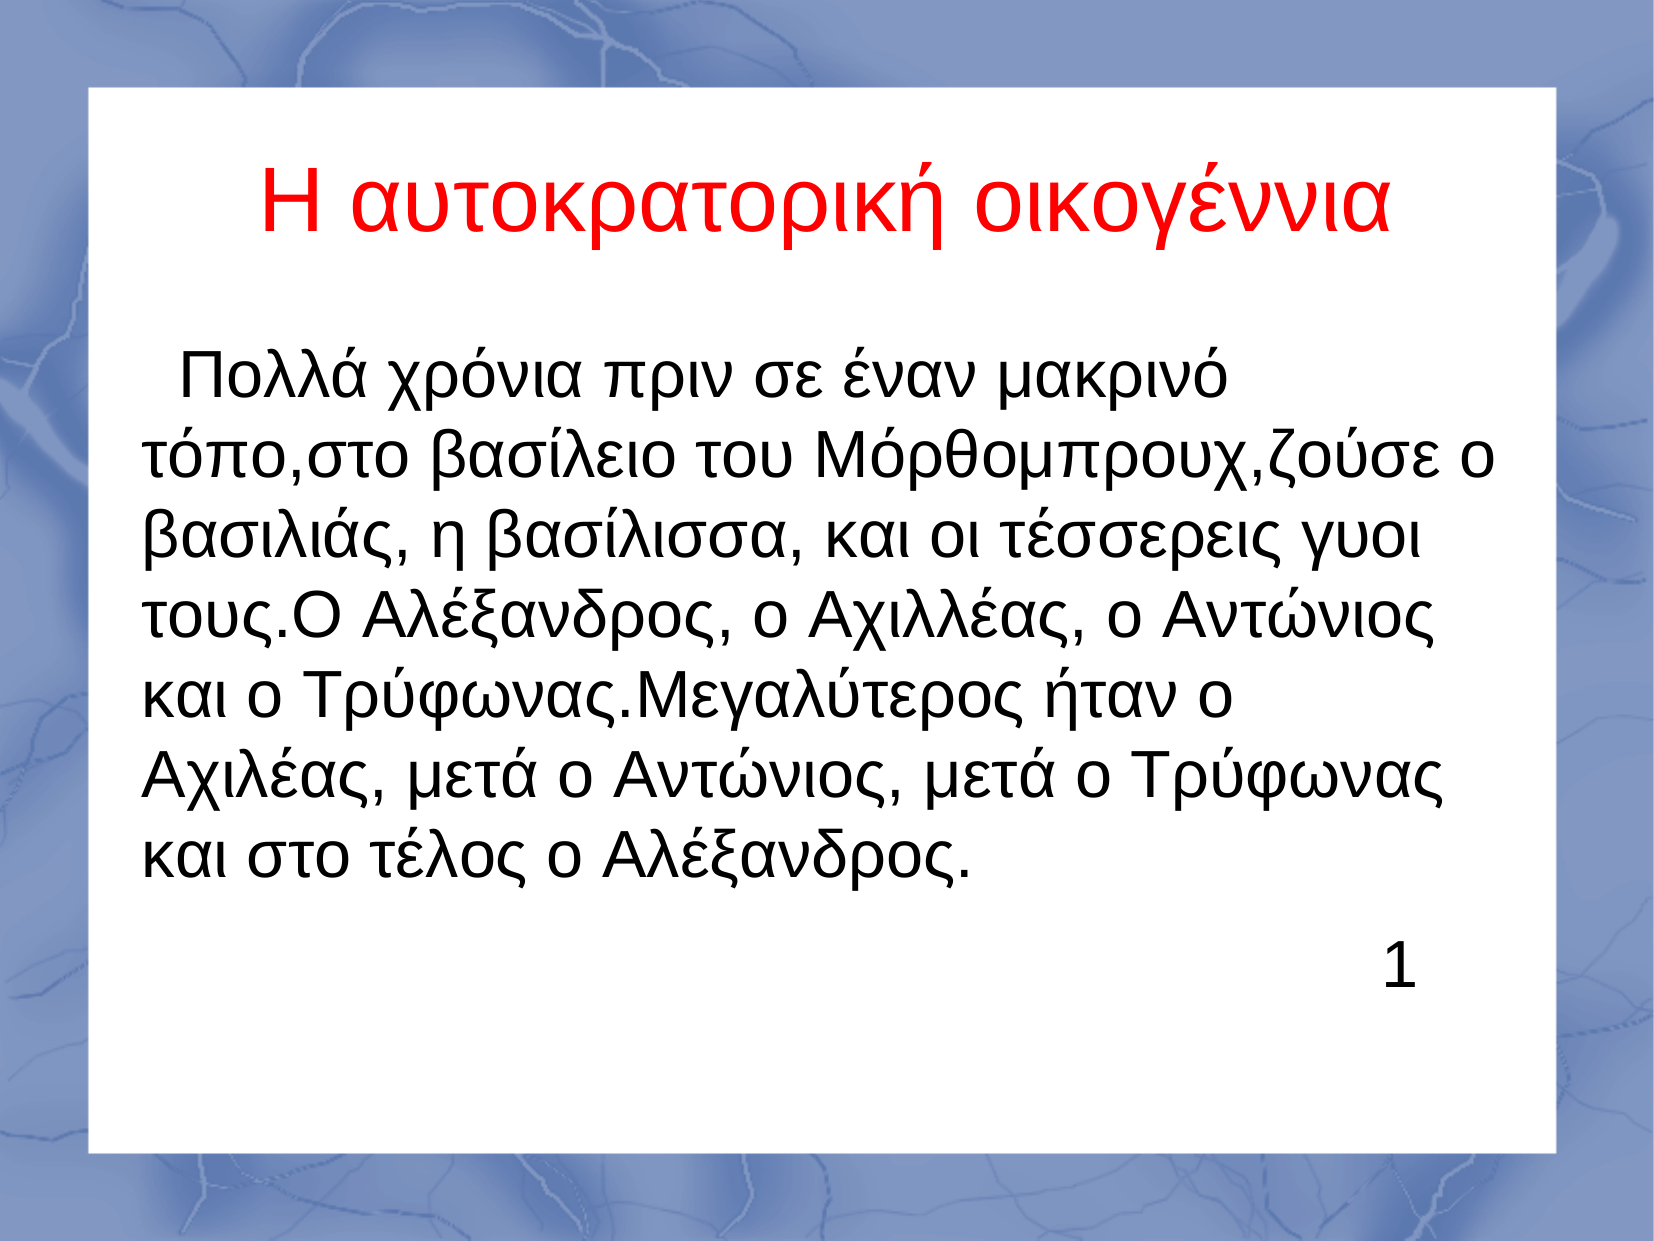

# Η αυτοκρατορική οικογέννια
 Πολλά χρόνια πριν σε έναν μακρινό τόπο,στο βασίλειο του Μόρθομπρουχ,ζούσε ο βασιλιάς, η βασίλισσα, και οι τέσσερεις γυοι τους.Ο Αλέξανδρος, ο Αχιλλέας, ο Αντώνιος και ο Τρύφωνας.Μεγαλύτερος ήταν ο Αχιλέας, μετά ο Αντώνιος, μετά ο Τρύφωνας και στο τέλος ο Αλέξανδρος.
 1